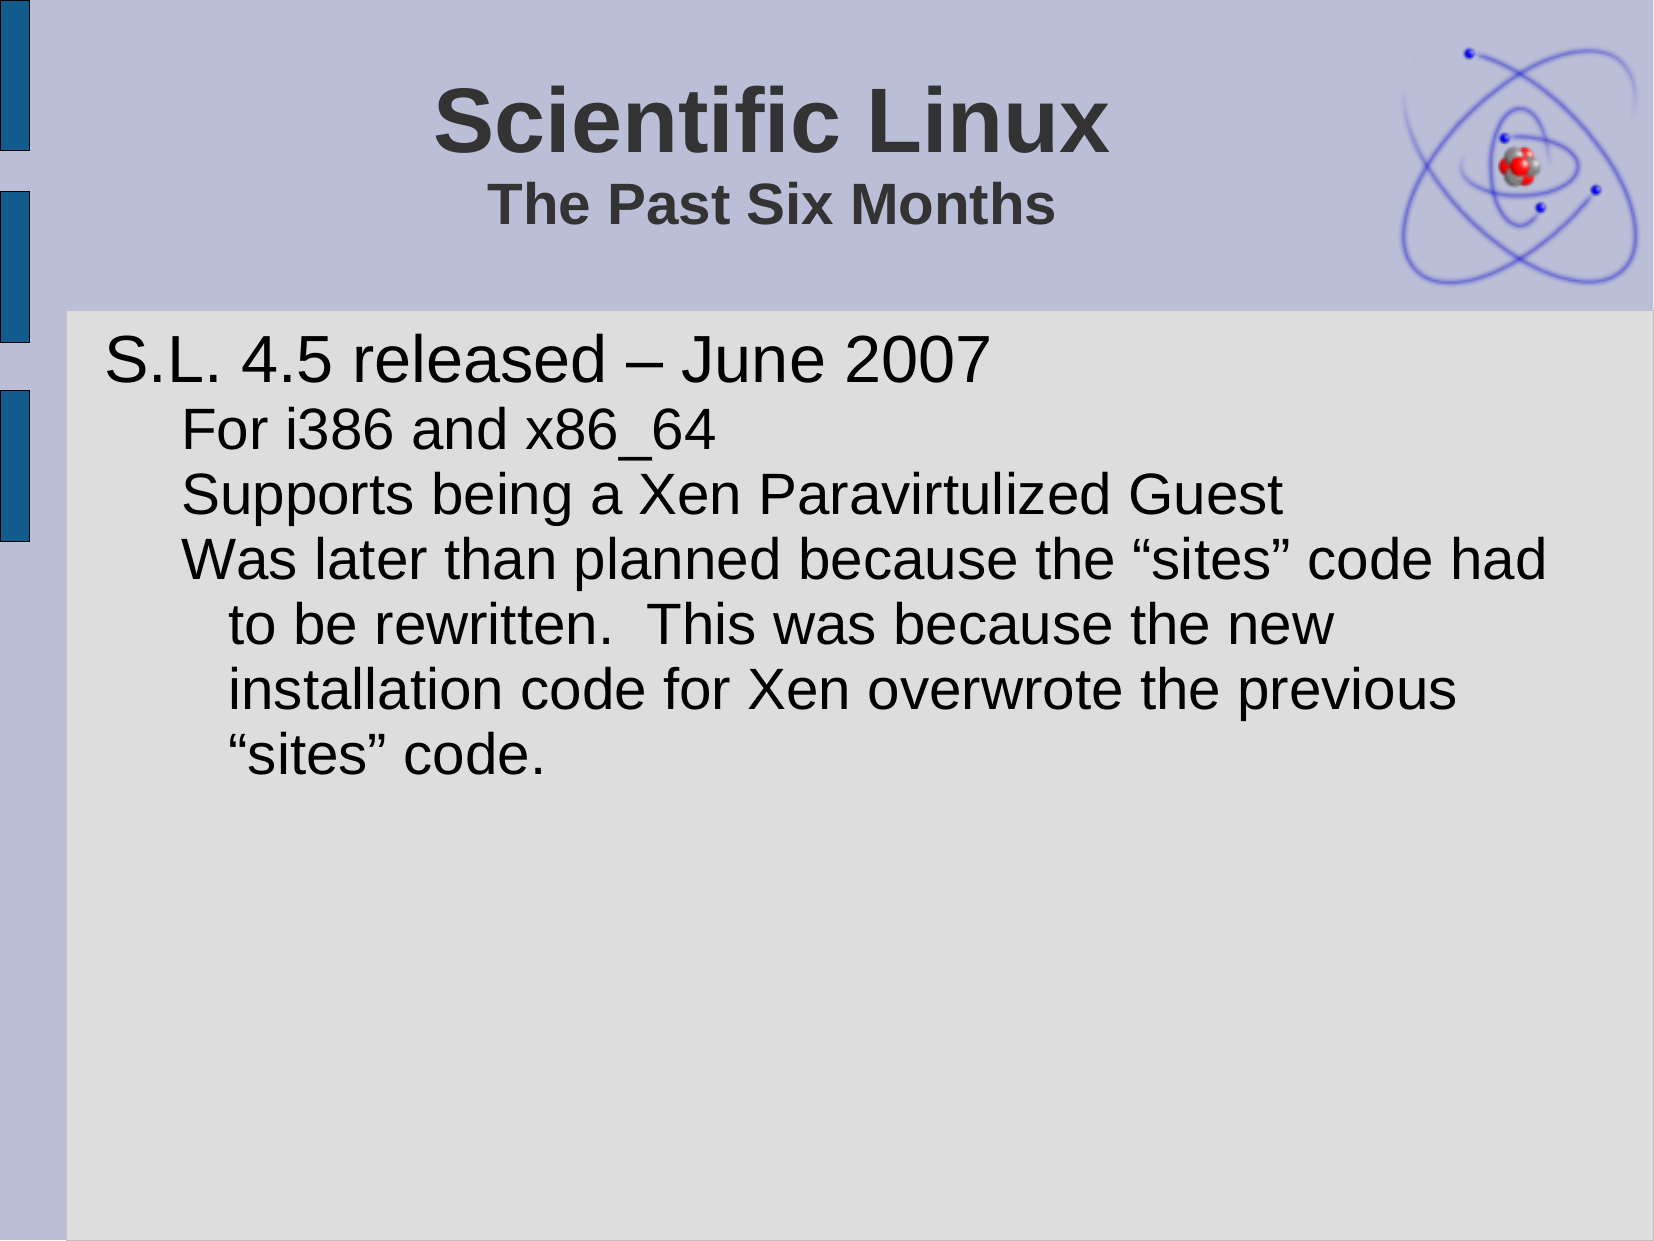

# Scientific Linux The Past Six Months
S.L. 4.5 released – June 2007
For i386 and x86_64
Supports being a Xen Paravirtulized Guest
Was later than planned because the “sites” code had to be rewritten. This was because the new installation code for Xen overwrote the previous “sites” code.